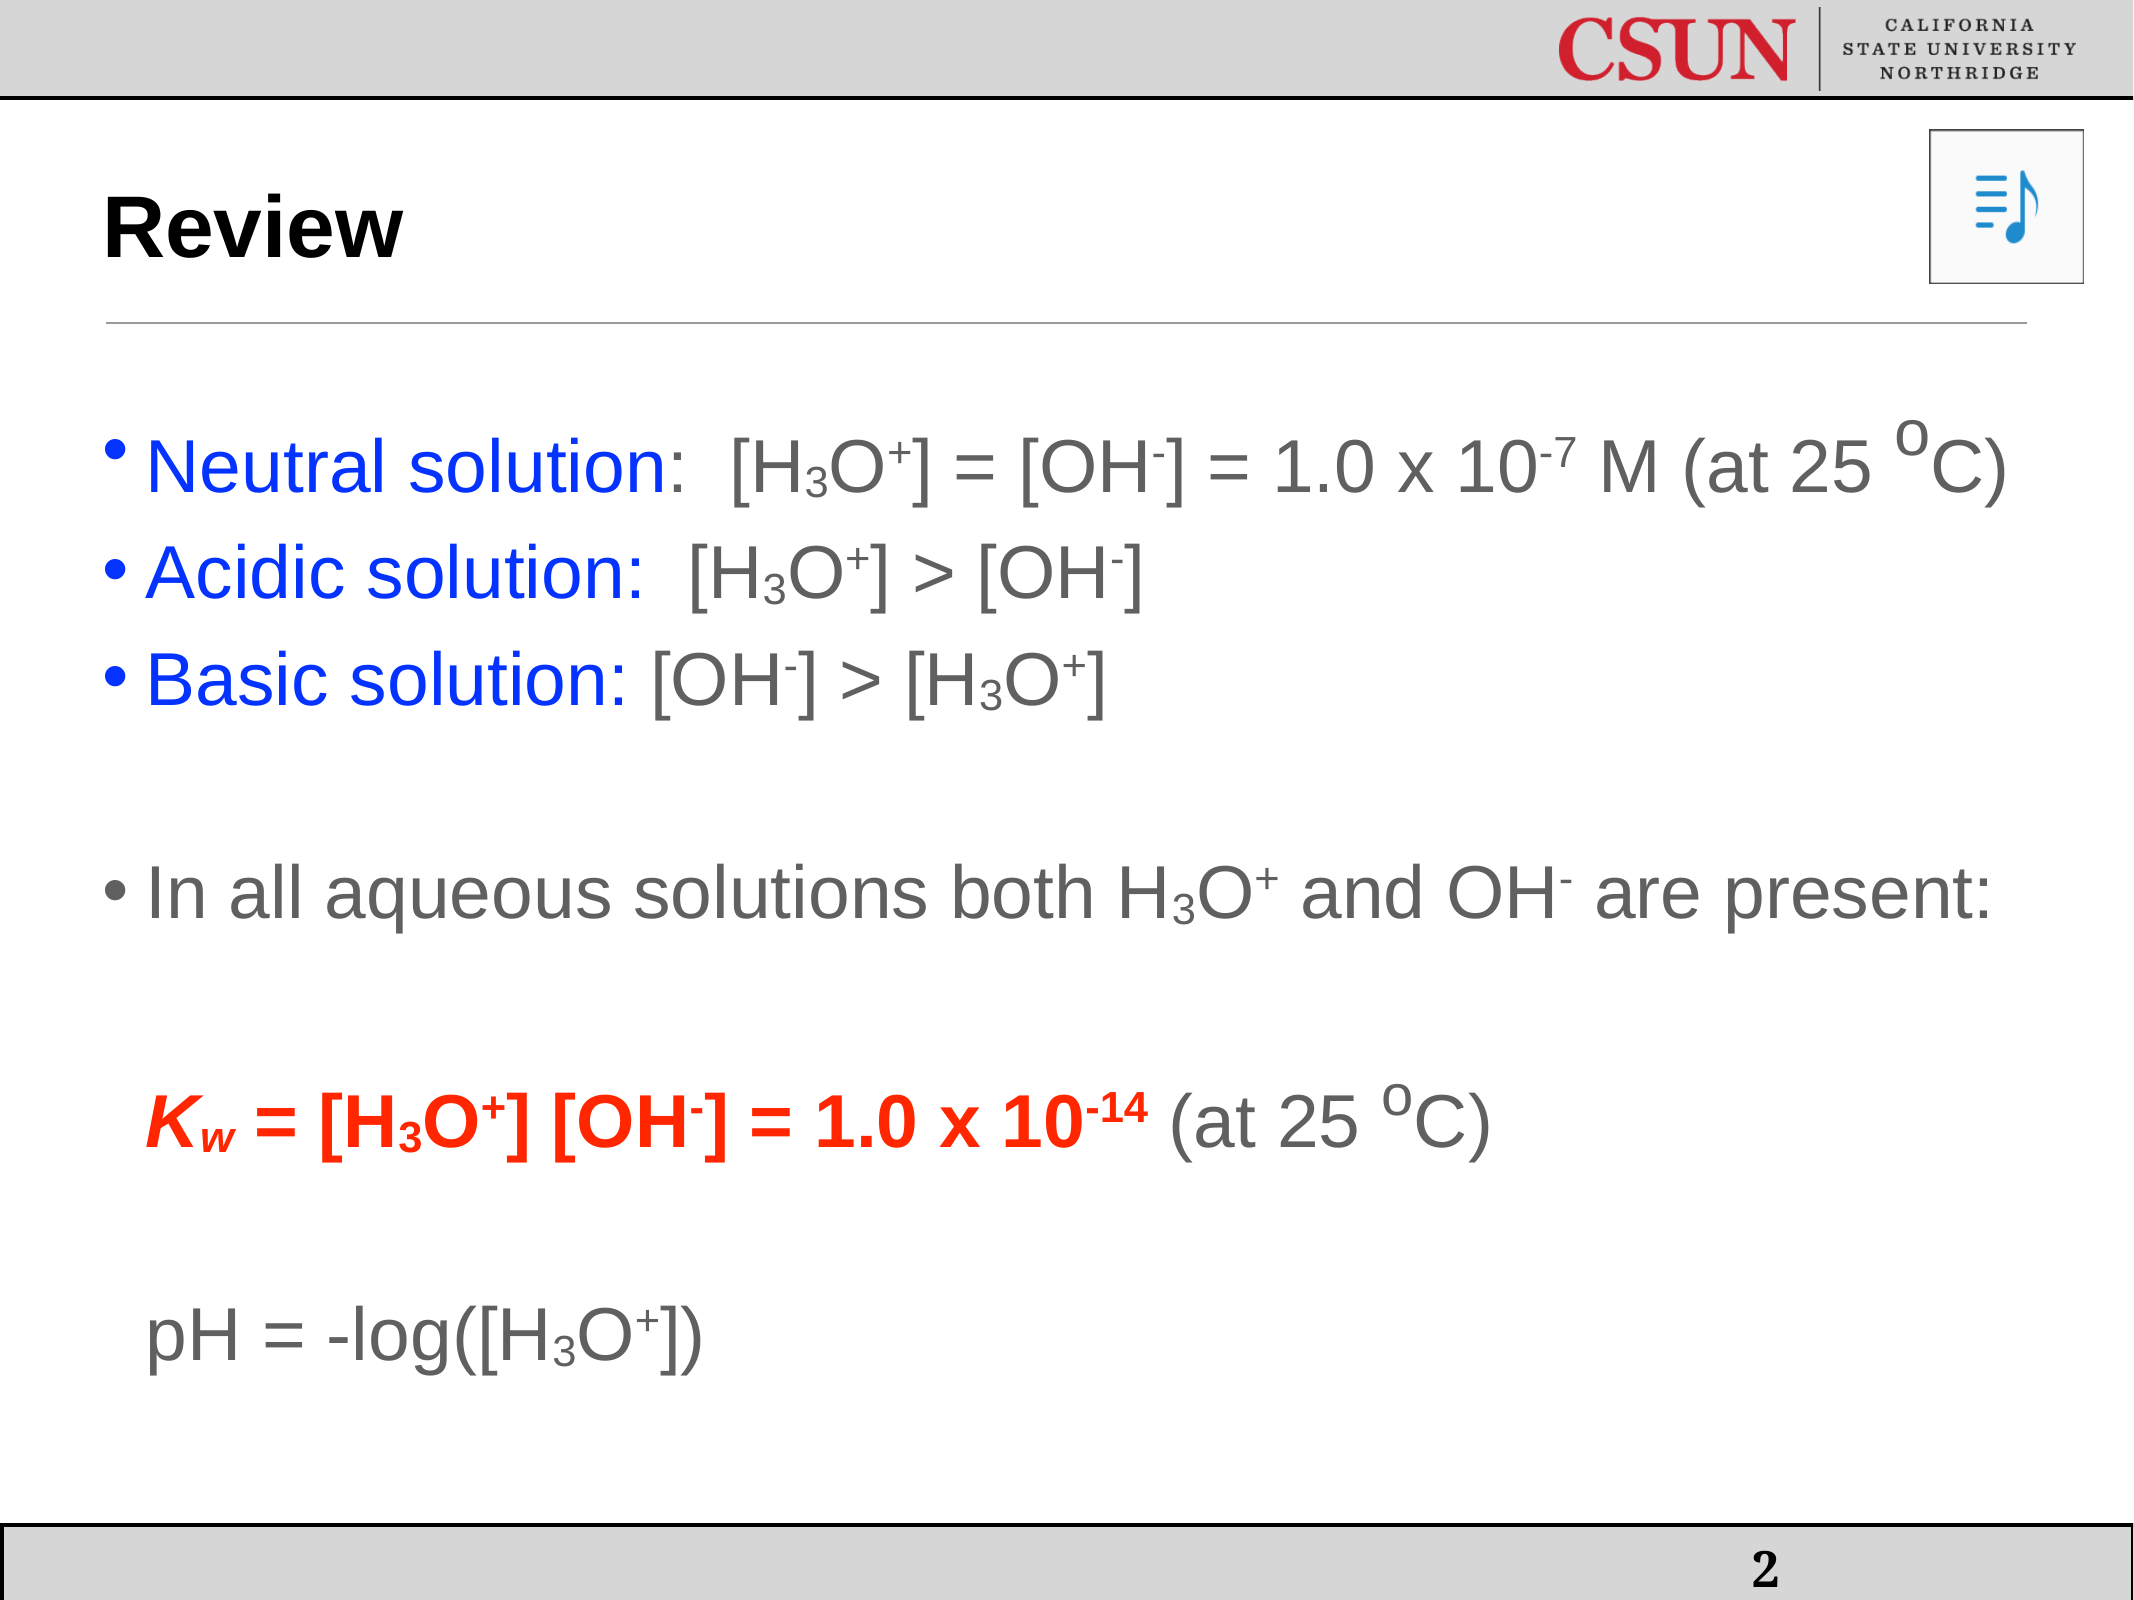

# Review
Neutral solution: [H3O+] = [OH-] = 1.0 x 10-7 M (at 25 oC)
Acidic solution: [H3O+] > [OH-]
Basic solution: [OH-] > [H3O+]
In all aqueous solutions both H3O+ and OH- are present:
Kw = [H3O+] [OH-] = 1.0 x 10-14 (at 25 oC)
pH = -log([H3O+])
2